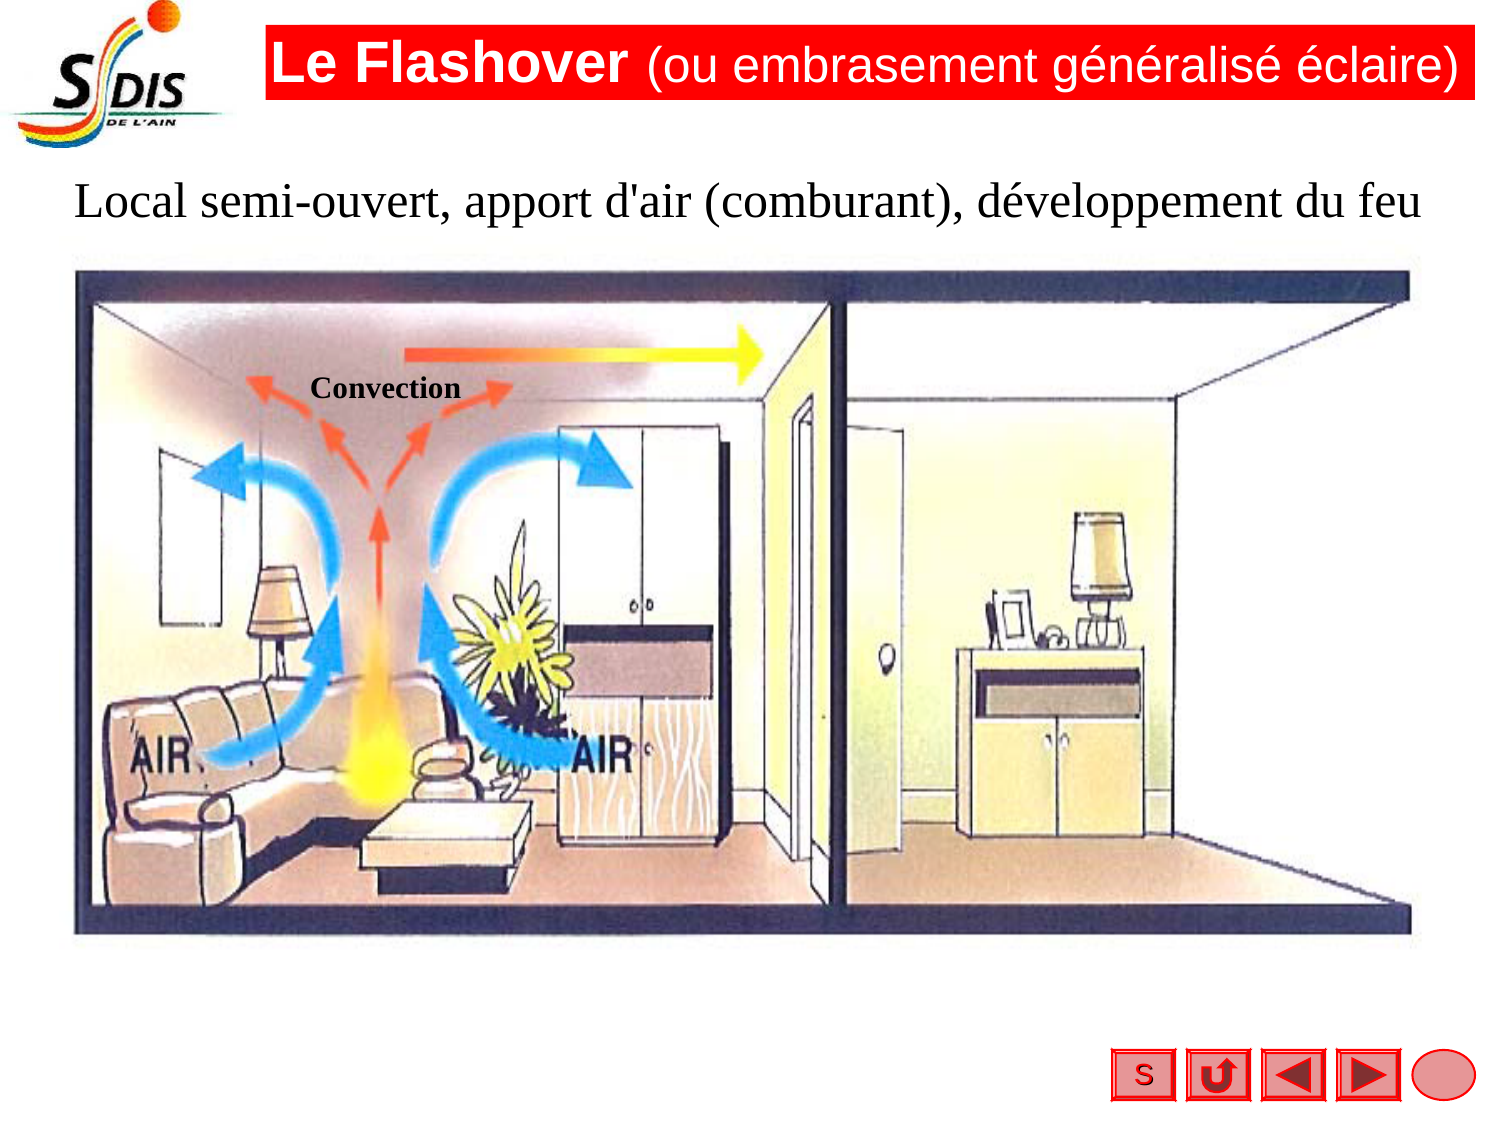

Le Flashover (ou embrasement généralisé éclaire)
Local semi-ouvert, apport d'air (comburant), développement du feu
Convection